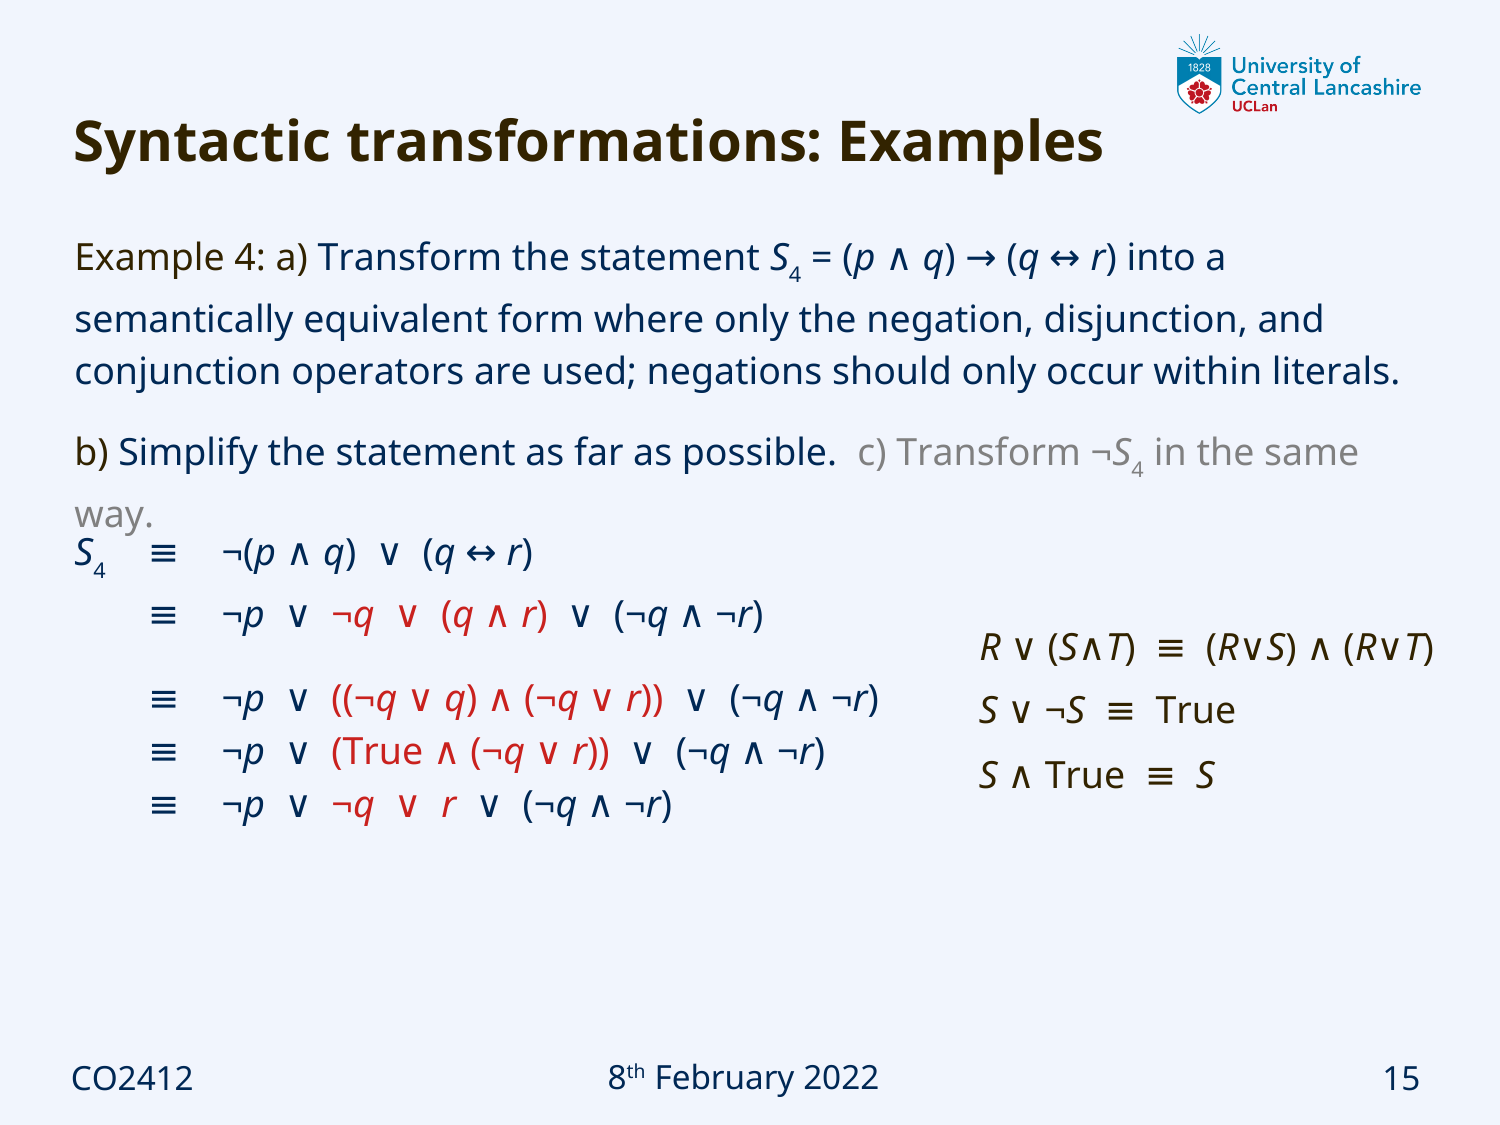

# Syntactic transformations: Examples
Example 4: a) Transform the statement S4 = (p ∧ q) → (q ↔ r) into a semantically equivalent form where only the negation, disjunction, and conjunction operators are used; negations should only occur within literals.
b) Simplify the statement as far as possible. c) Transform ¬S4 in the same way.
S4	≡	¬(p ∧ q) ∨ (q ↔ r)
	≡	¬p ∨ ¬q ∨ (q ∧ r) ∨ (¬q ∧ ¬r)
R ∨ (S∧T) ≡ (R∨S) ∧ (R∨T)
	≡	¬p ∨ ((¬q ∨ q) ∧ (¬q ∨ r)) ∨ (¬q ∧ ¬r)
	≡	¬p ∨ (True ∧ (¬q ∨ r)) ∨ (¬q ∧ ¬r)
	≡	¬p ∨ ¬q ∨ r ∨ (¬q ∧ ¬r)
S ∨ ¬S ≡ True
S ∧ True ≡ S